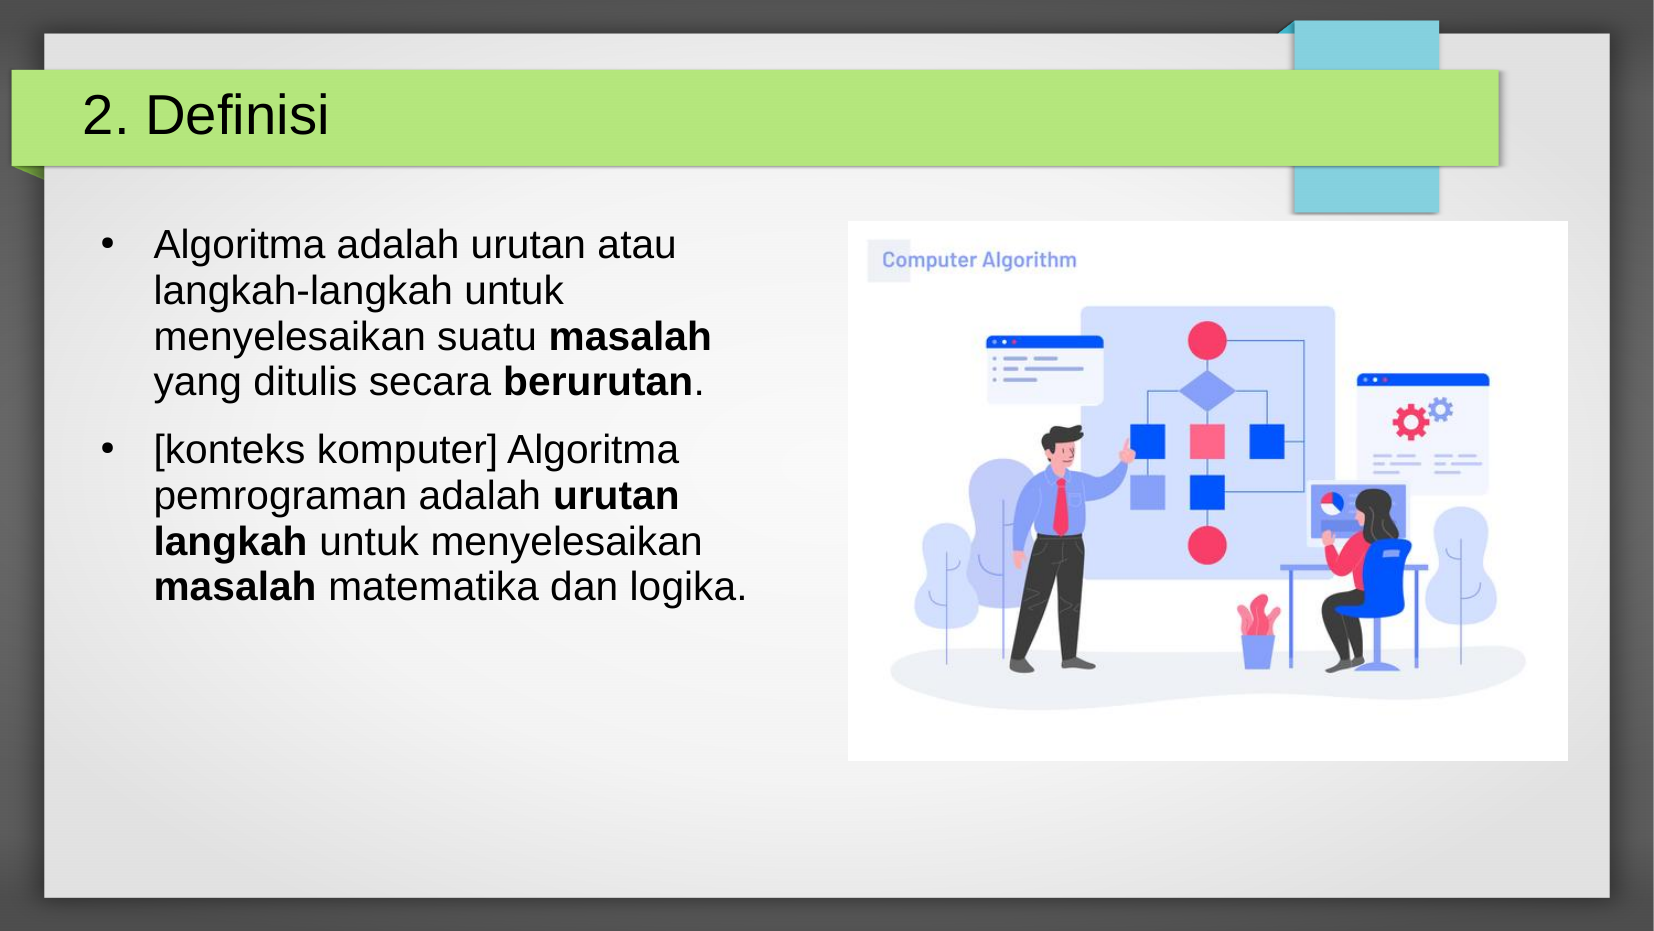

# 2. Definisi
Algoritma adalah urutan atau langkah-langkah untuk menyelesaikan suatu masalah yang ditulis secara berurutan.
[konteks komputer] Algoritma pemrograman adalah urutan langkah untuk menyelesaikan masalah matematika dan logika.